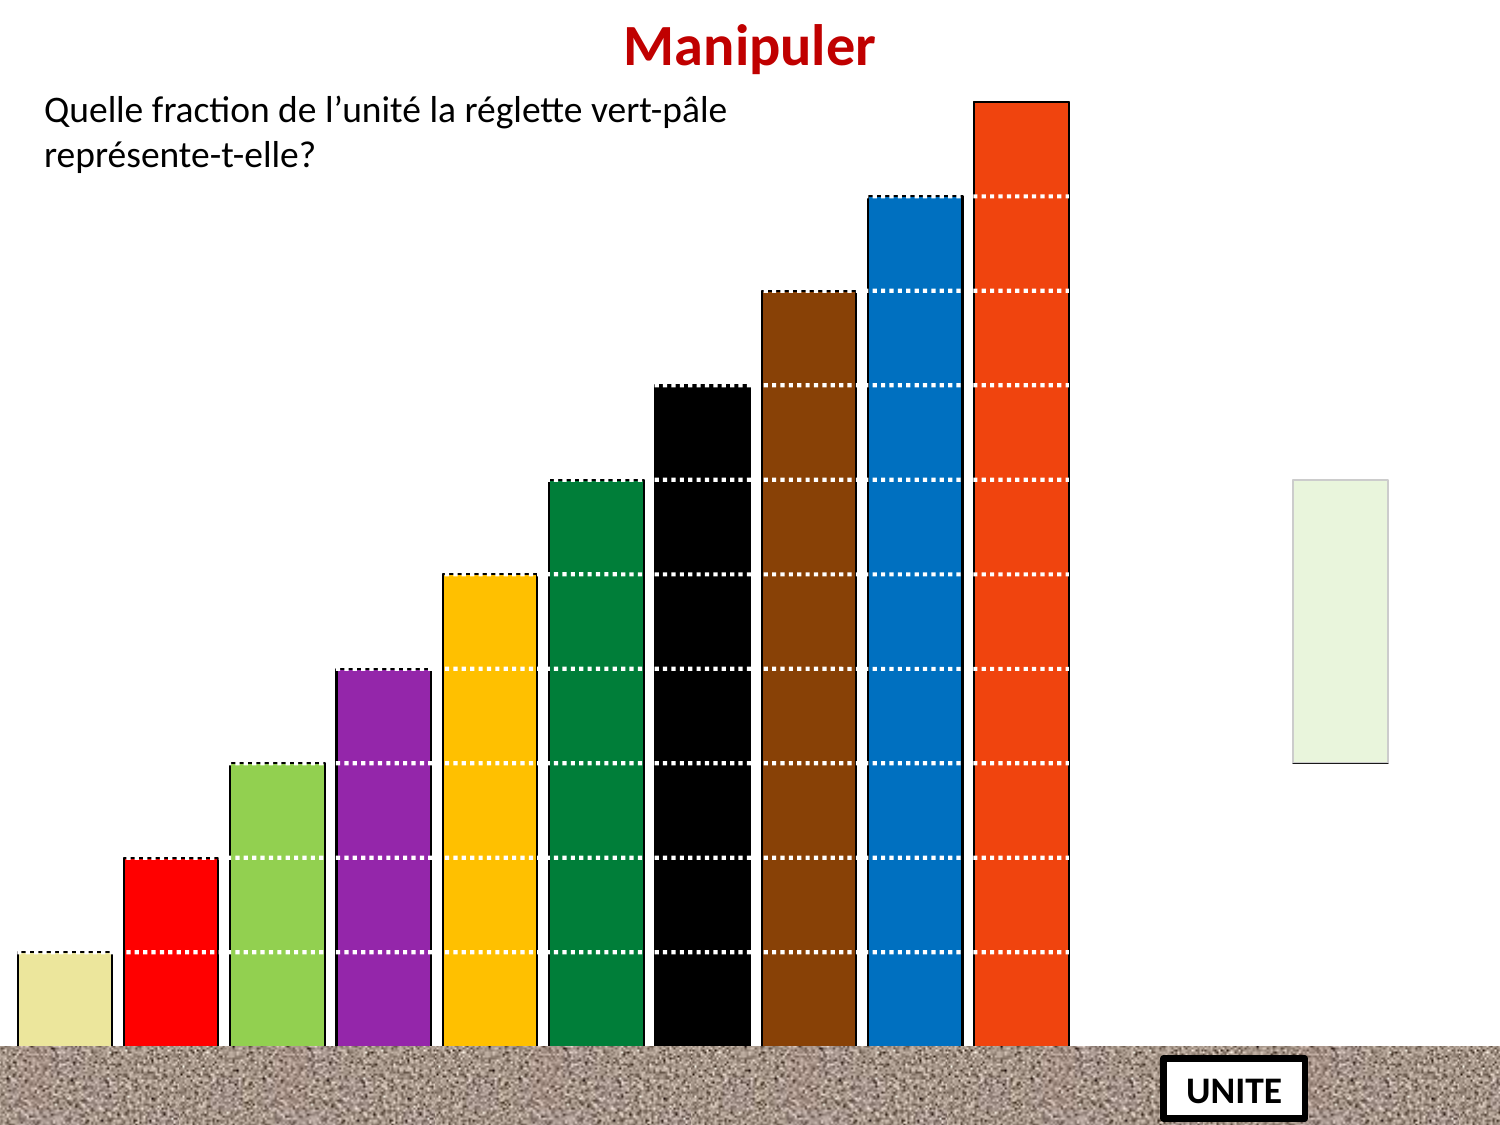

Manipuler
Quelle fraction de l’unité la réglette vert-pâle représente-t-elle?
UNITE